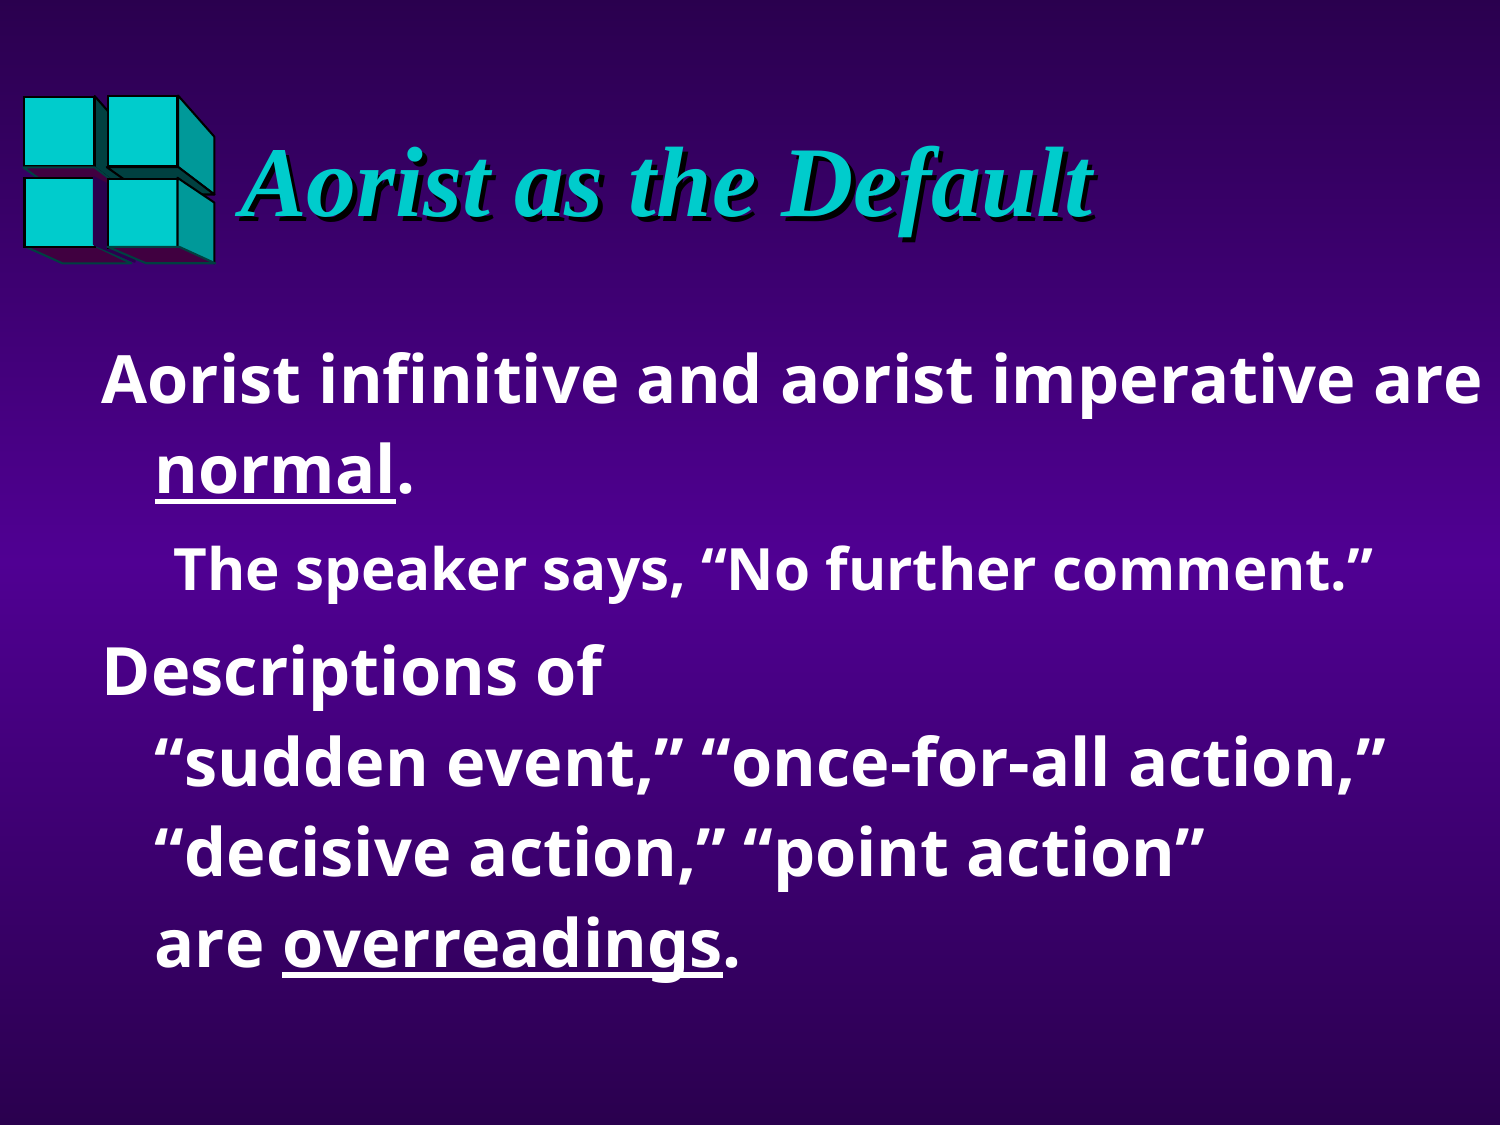

# Aorist as the Default
Aorist infinitive and aorist imperative are normal.
The speaker says, “No further comment.”
Descriptions of
“sudden event,” “once-for-all action,” “decisive action,” “point action”
are overreadings.